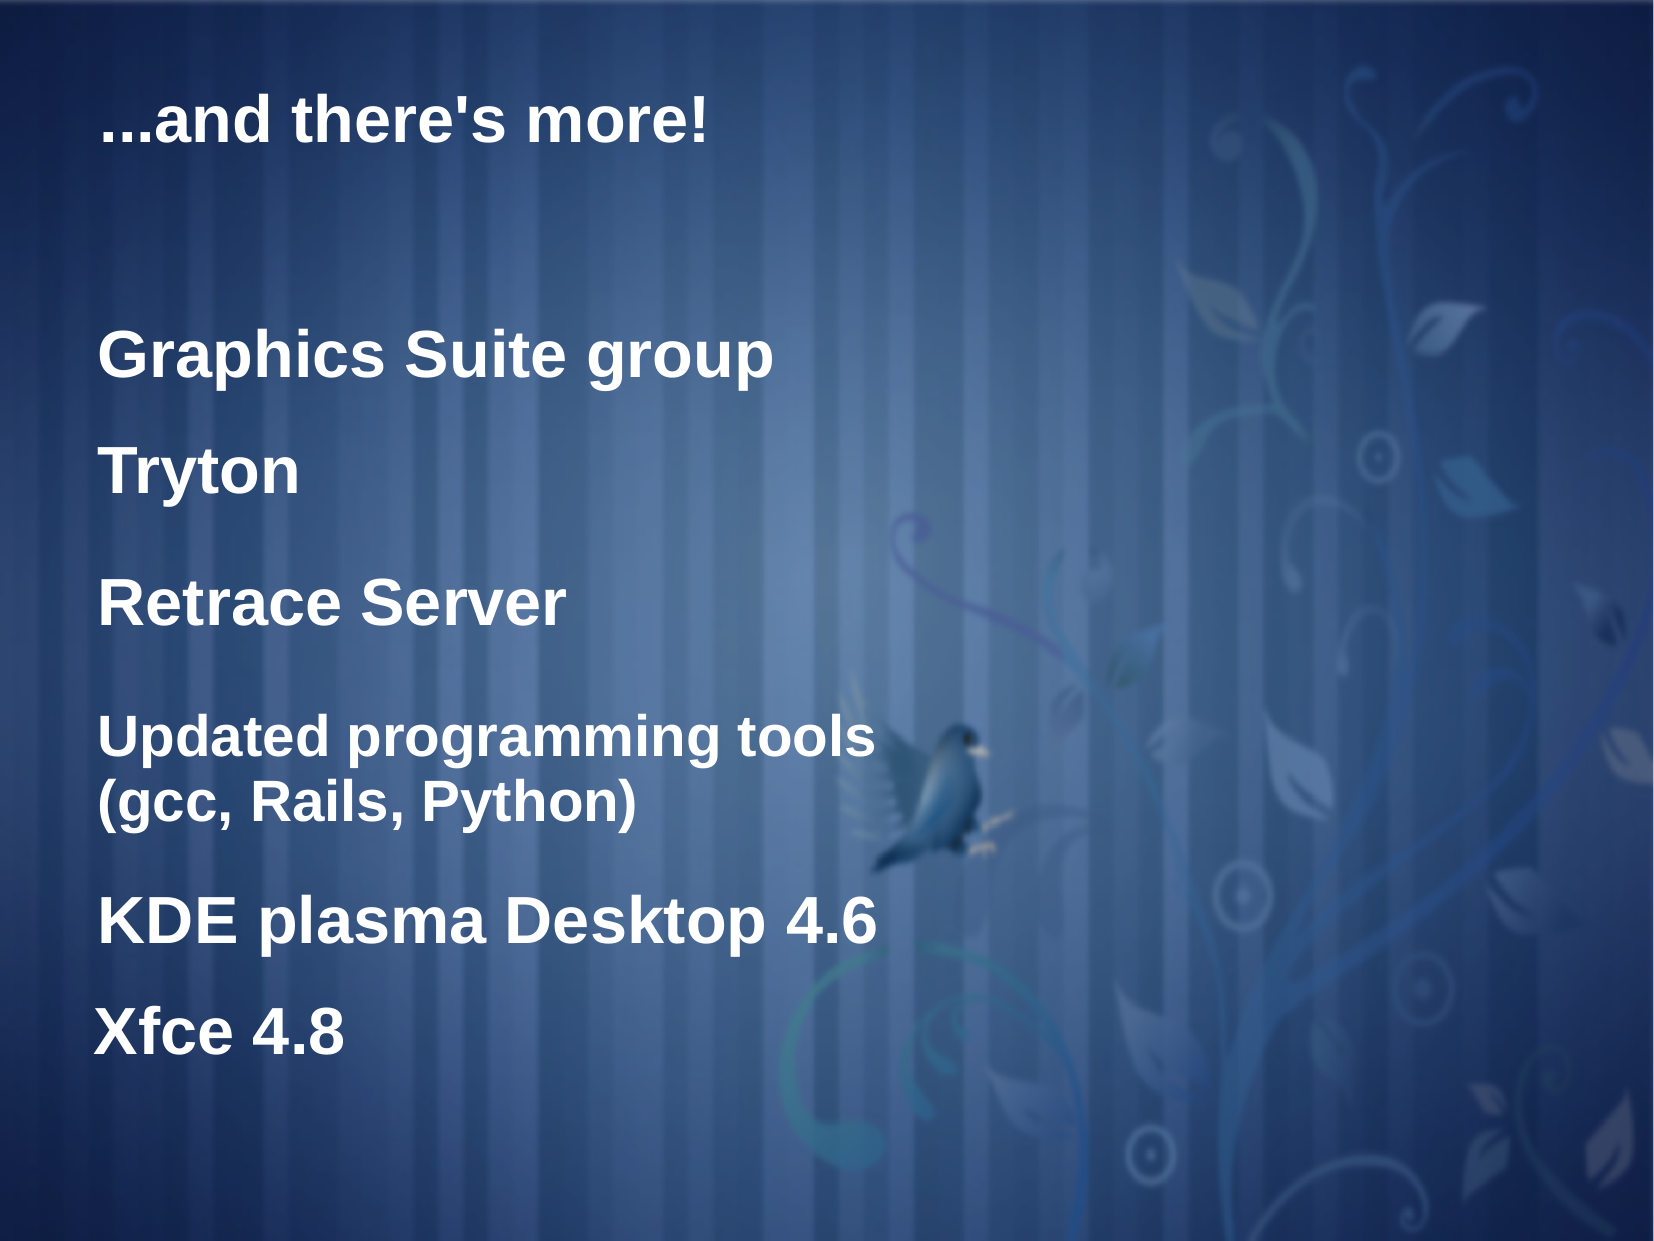

...and there's more!
Graphics Suite group
Tryton
Retrace Server
Updated programming tools
(gcc, Rails, Python)
KDE plasma Desktop 4.6
Xfce 4.8